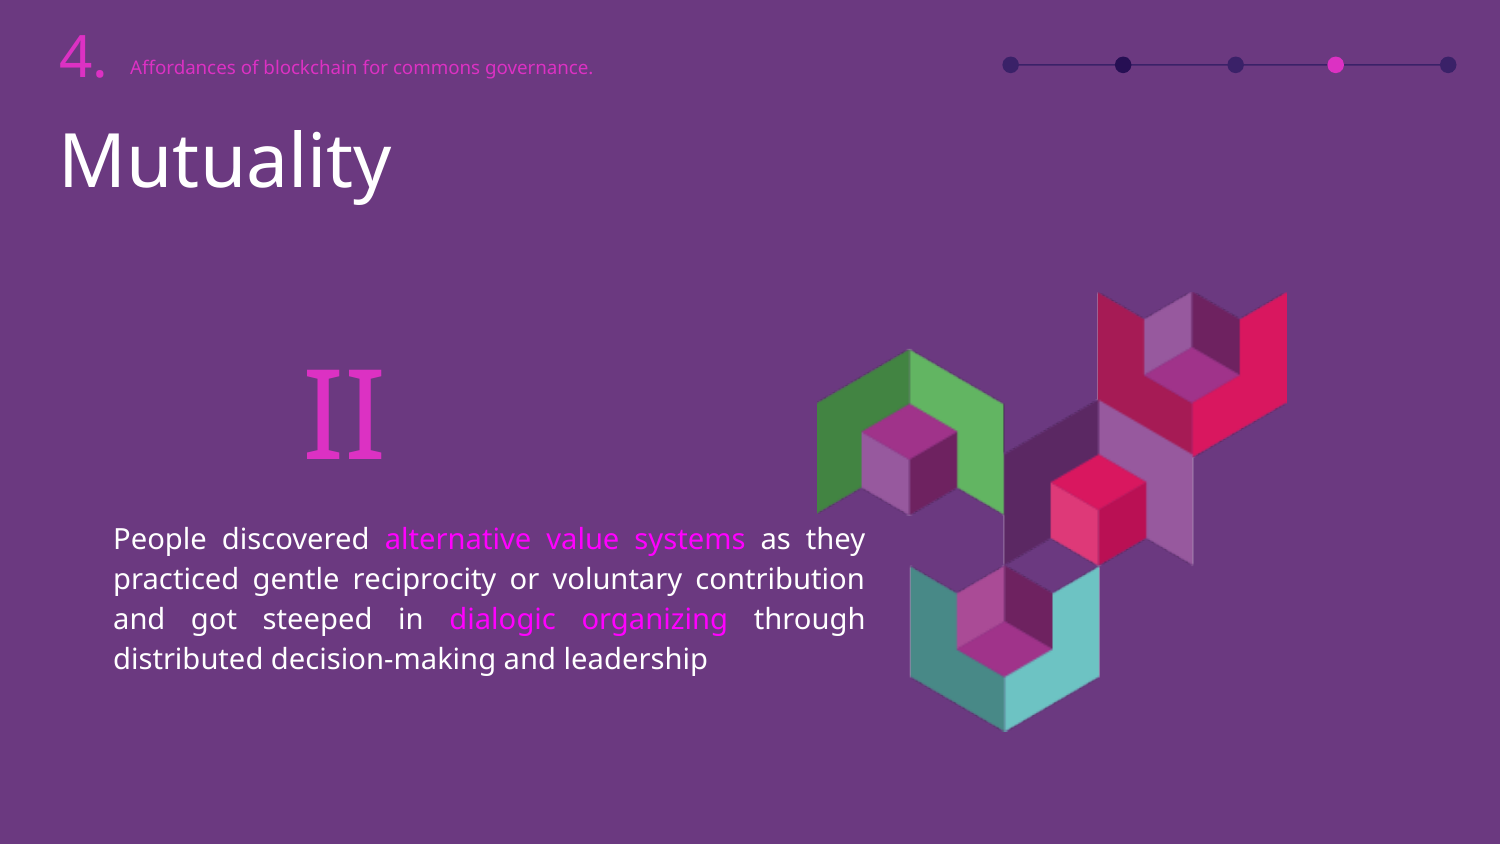

4.
Affordances of blockchain for commons governance.
Mutuality
II
# People discovered alternative value systems as they practiced gentle reciprocity or voluntary contribution and got steeped in dialogic organizing through distributed decision-making and leadership